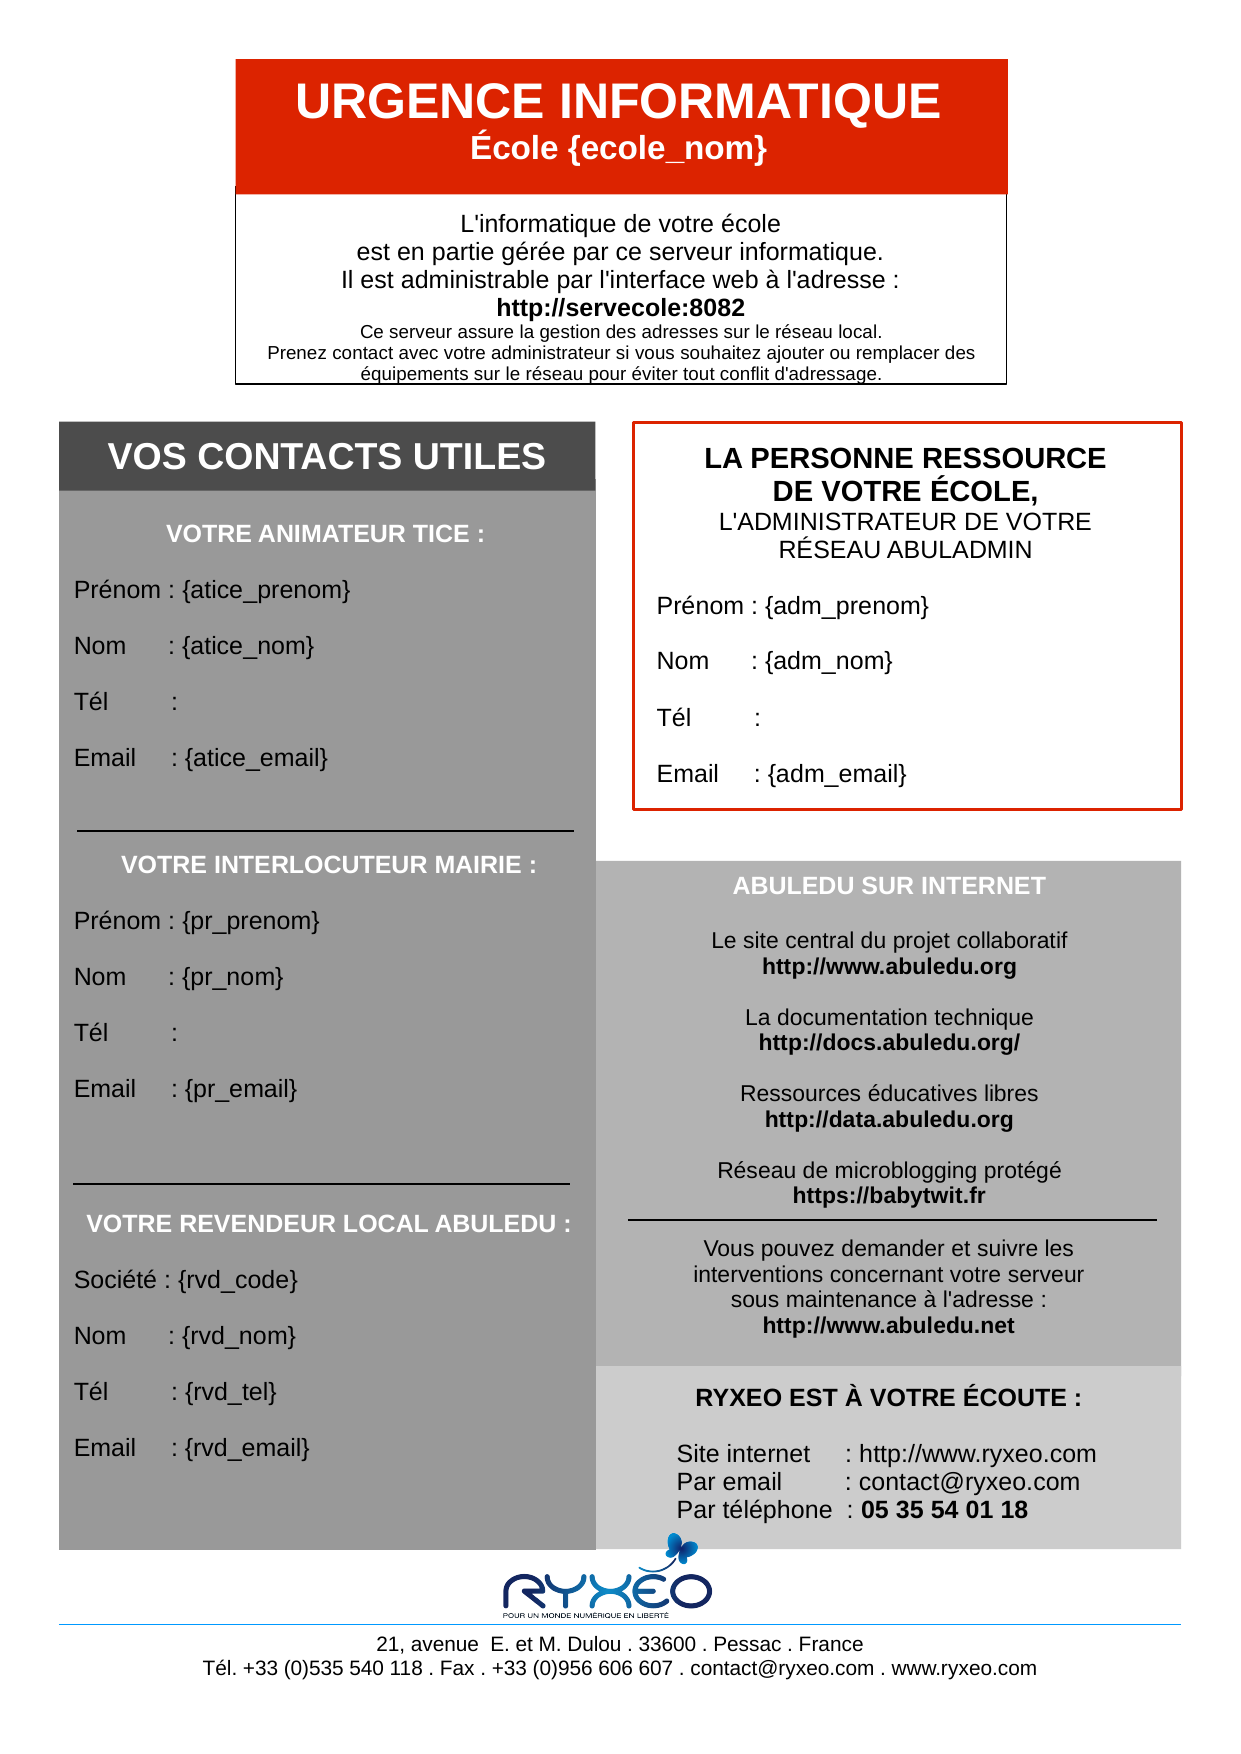

URGENCE INFORMATIQUE
École {ecole_nom}
L'informatique de votre école
est en partie gérée par ce serveur informatique.
Il est administrable par l'interface web à l'adresse : http://servecole:8082
Ce serveur assure la gestion des adresses sur le réseau local.
Prenez contact avec votre administrateur si vous souhaitez ajouter ou remplacer des équipements sur le réseau pour éviter tout conflit d'adressage.
VOS CONTACTS UTILES
LA PERSONNE RESSOURCE
DE VOTRE ÉCOLE,
L'ADMINISTRATEUR DE VOTRE
RÉSEAU ABULADMIN
Prénom : {adm_prenom}
Nom : {adm_nom}
Tél :
Email : {adm_email}
VOTRE ANIMATEUR TICE :
Prénom : {atice_prenom}
Nom : {atice_nom}
Tél :
Email : {atice_email}
VOTRE INTERLOCUTEUR MAIRIE :
Prénom : {pr_prenom}
Nom : {pr_nom}
Tél :
Email : {pr_email}
VOTRE REVENDEUR LOCAL ABULEDU :
Société : {rvd_code}
Nom : {rvd_nom}
Tél : {rvd_tel}
Email : {rvd_email}
ABULEDU SUR INTERNET
Le site central du projet collaboratif
http://www.abuledu.org
La documentation technique
http://docs.abuledu.org/
Ressources éducatives libres
http://data.abuledu.org
Réseau de microblogging protégé
https://babytwit.fr
Vous pouvez demander et suivre les interventions concernant votre serveur
sous maintenance à l'adresse :
http://www.abuledu.net
RYXEO EST À VOTRE ÉCOUTE :
Site internet : http://www.ryxeo.com
Par email : contact@ryxeo.com
Par téléphone : 05 35 54 01 18
21, avenue E. et M. Dulou . 33600 . Pessac . France
Tél. +33 (0)535 540 118 . Fax . +33 (0)956 606 607 . contact@ryxeo.com . www.ryxeo.com